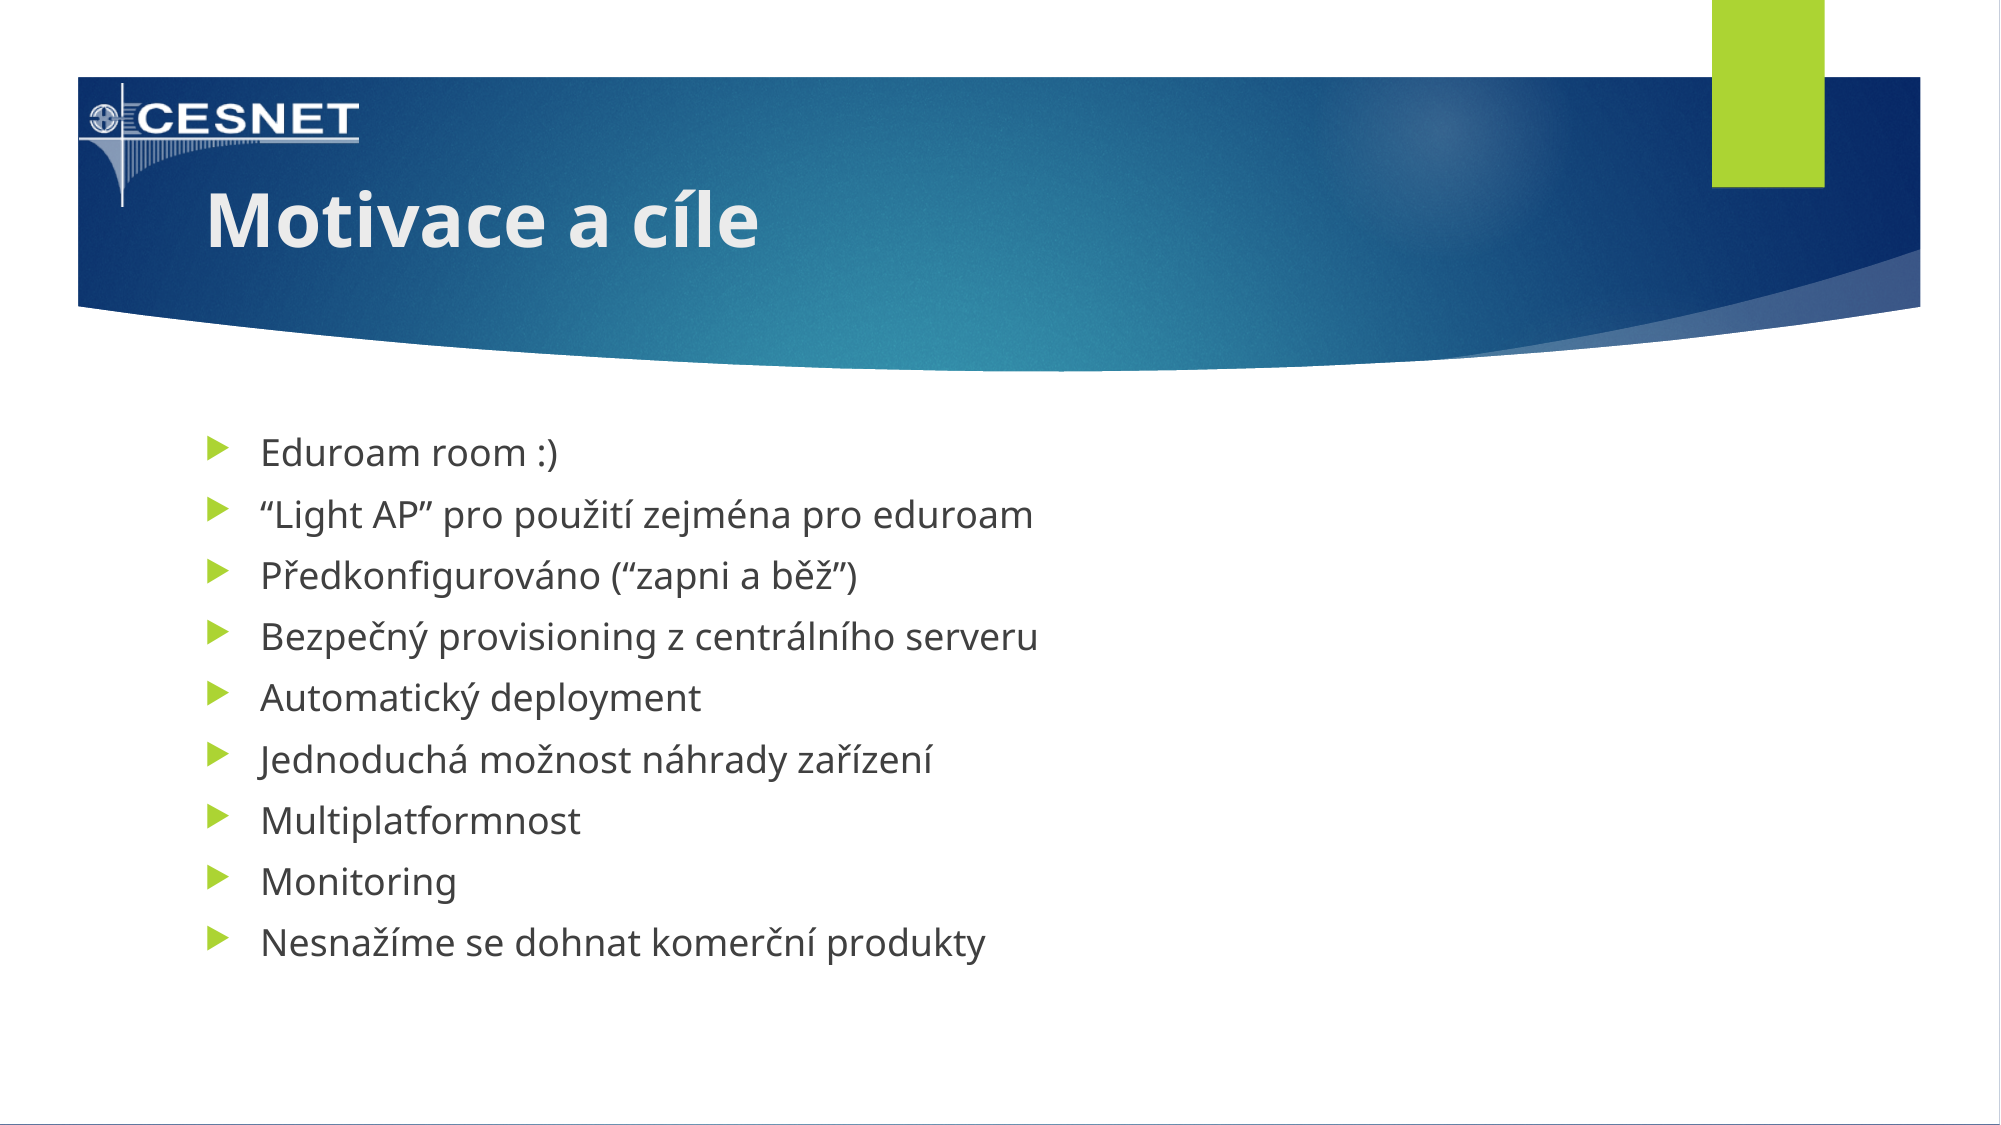

Motivace a cíle
Eduroam room :)
“Light AP” pro použití zejména pro eduroam
Předkonfigurováno (“zapni a běž”)
Bezpečný provisioning z centrálního serveru
Automatický deployment
Jednoduchá možnost náhrady zařízení
Multiplatformnost
Monitoring
Nesnažíme se dohnat komerční produkty